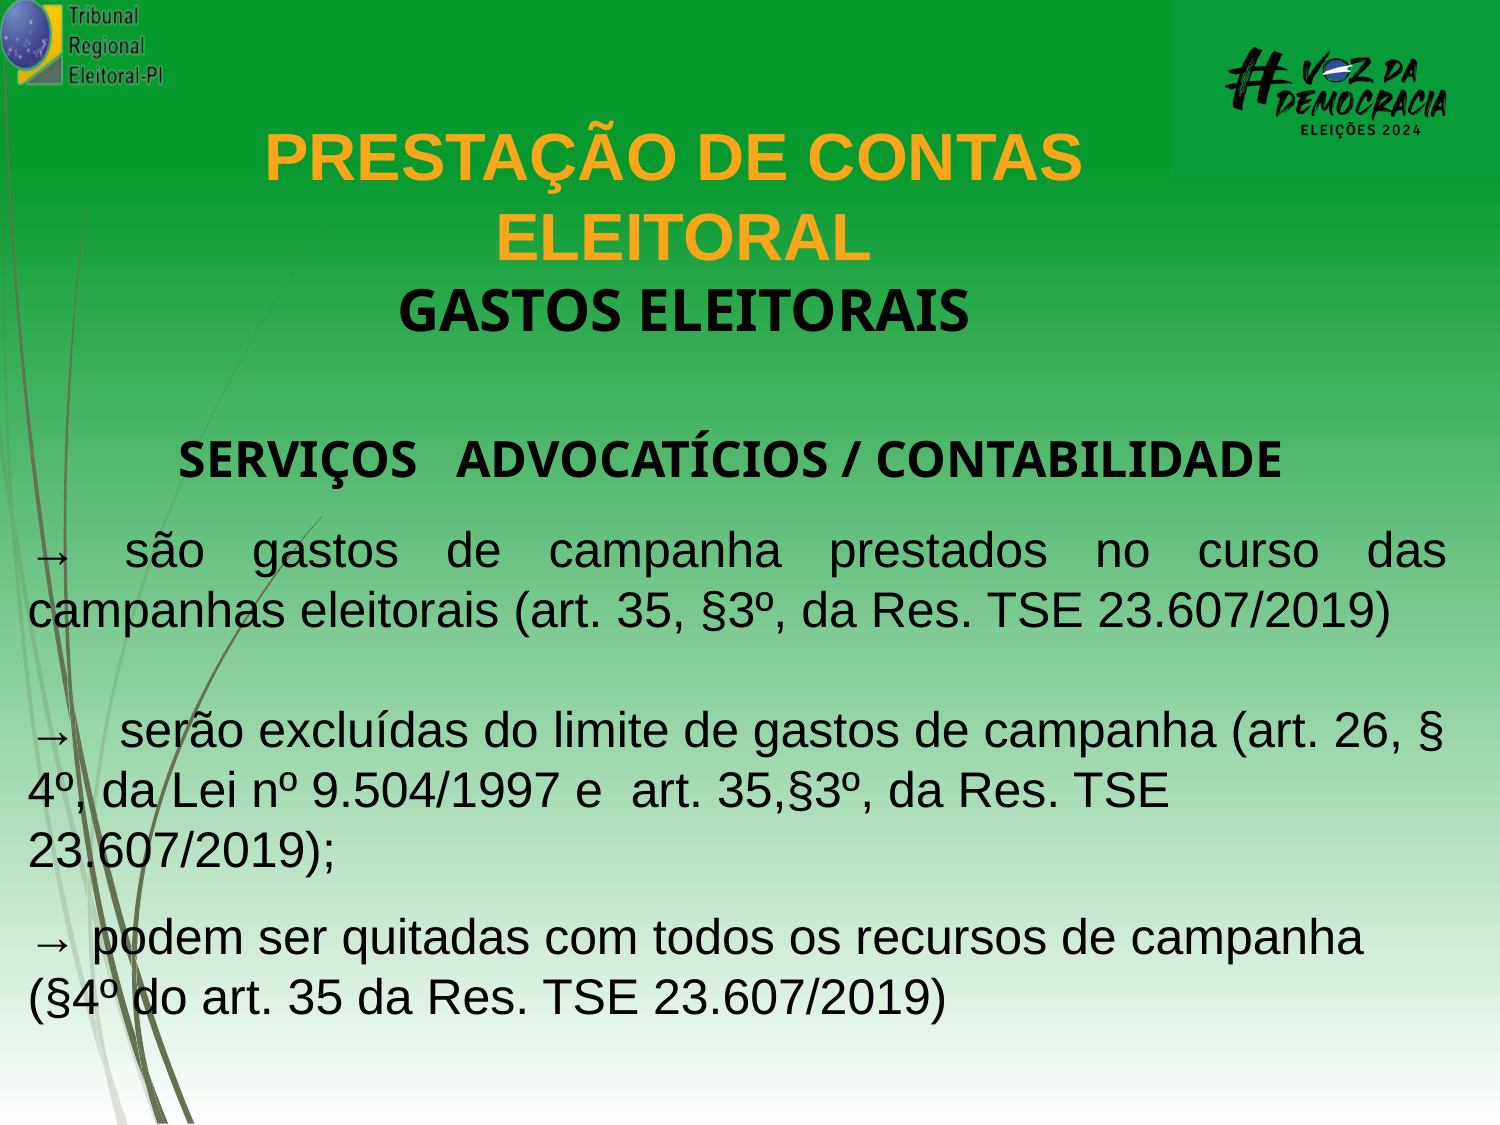

PRESTAÇÃO DE CONTAS
ELEITORAL
GASTOS ELEITORAIS
SERVIÇOS ADVOCATÍCIOS / CONTABILIDADE
→ são gastos de campanha prestados no curso das campanhas eleitorais (art. 35, §3º, da Res. TSE 23.607/2019)
→ serão excluídas do limite de gastos de campanha (art. 26, § 4º, da Lei nº 9.504/1997 e art. 35,§3º, da Res. TSE 23.607/2019);
→ podem ser quitadas com todos os recursos de campanha (§4º do art. 35 da Res. TSE 23.607/2019)